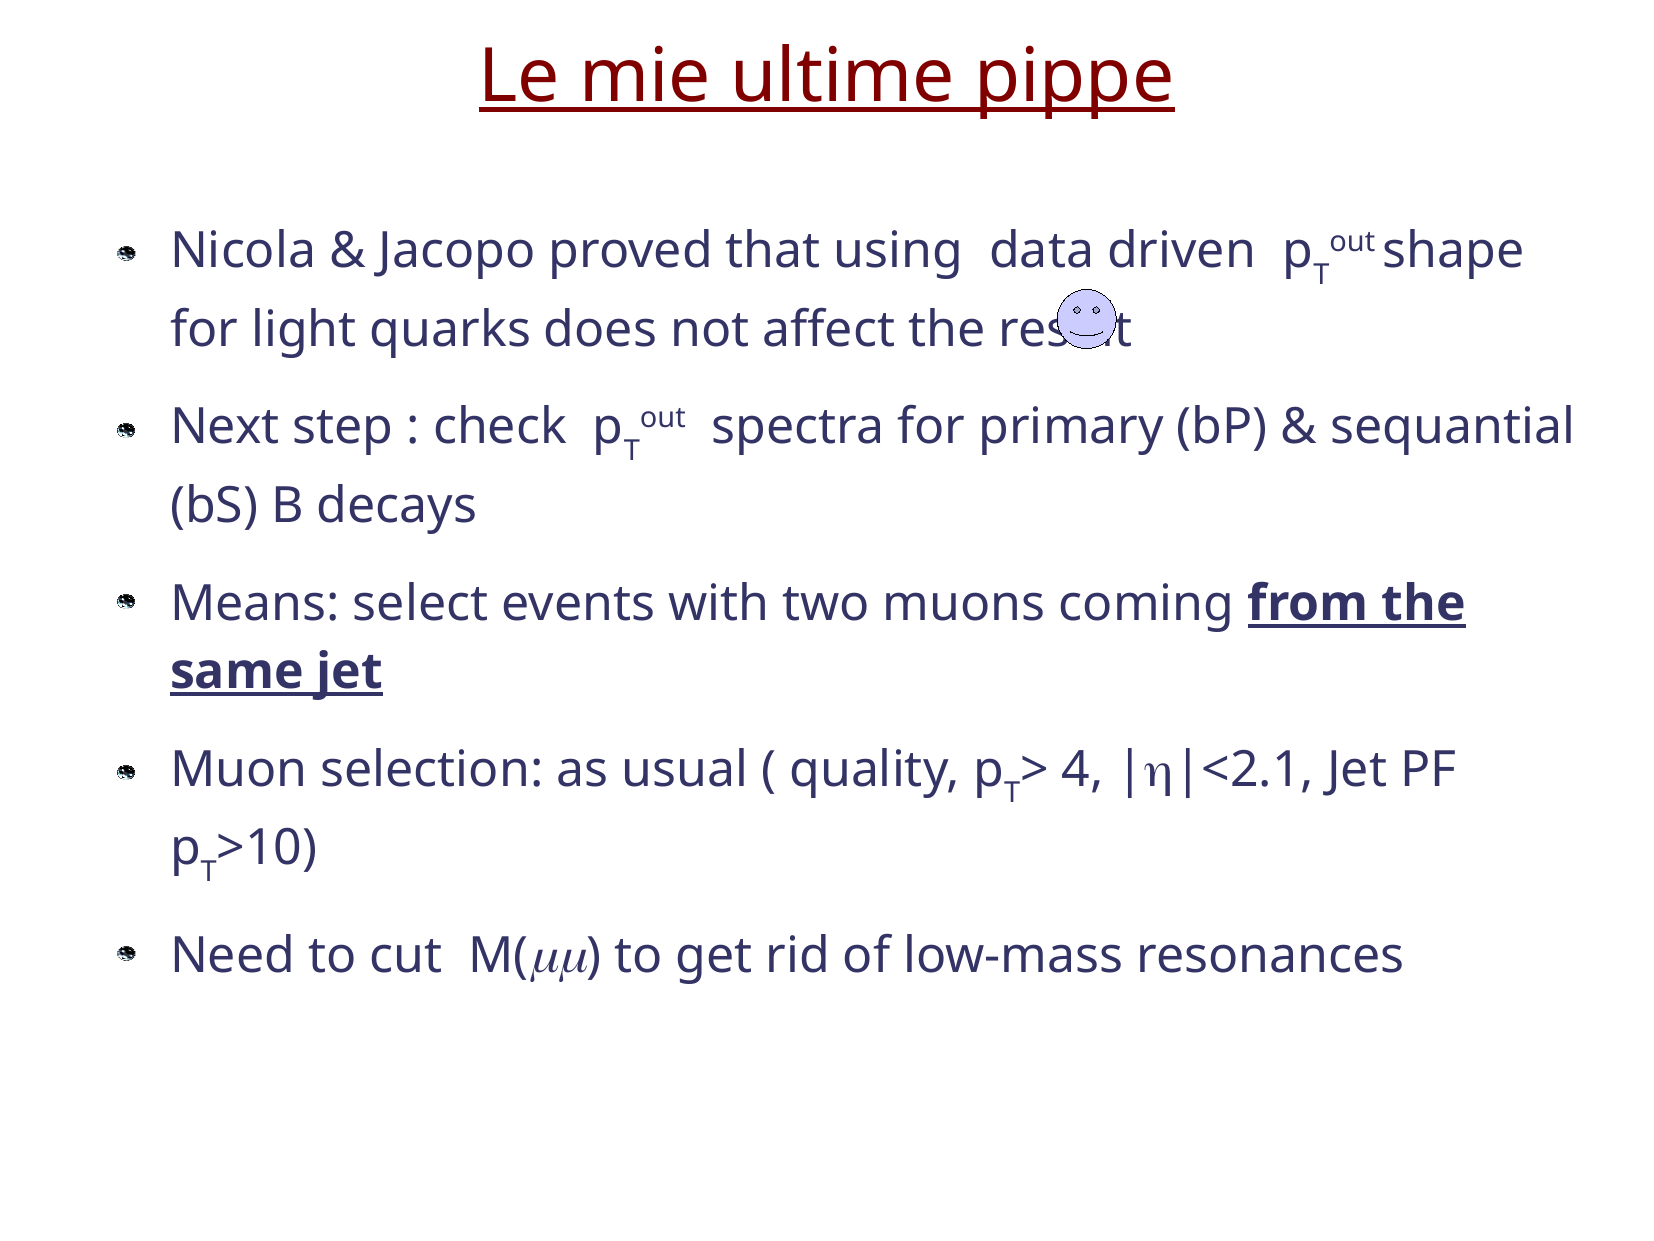

# Le mie ultime pippe
Nicola & Jacopo proved that using data driven pTout shape for light quarks does not affect the result
Next step : check pTout spectra for primary (bP) & sequantial (bS) B decays
Means: select events with two muons coming from the same jet
Muon selection: as usual ( quality, pT> 4, |h|<2.1, Jet PF pT>10)
Need to cut M(mm) to get rid of low-mass resonances